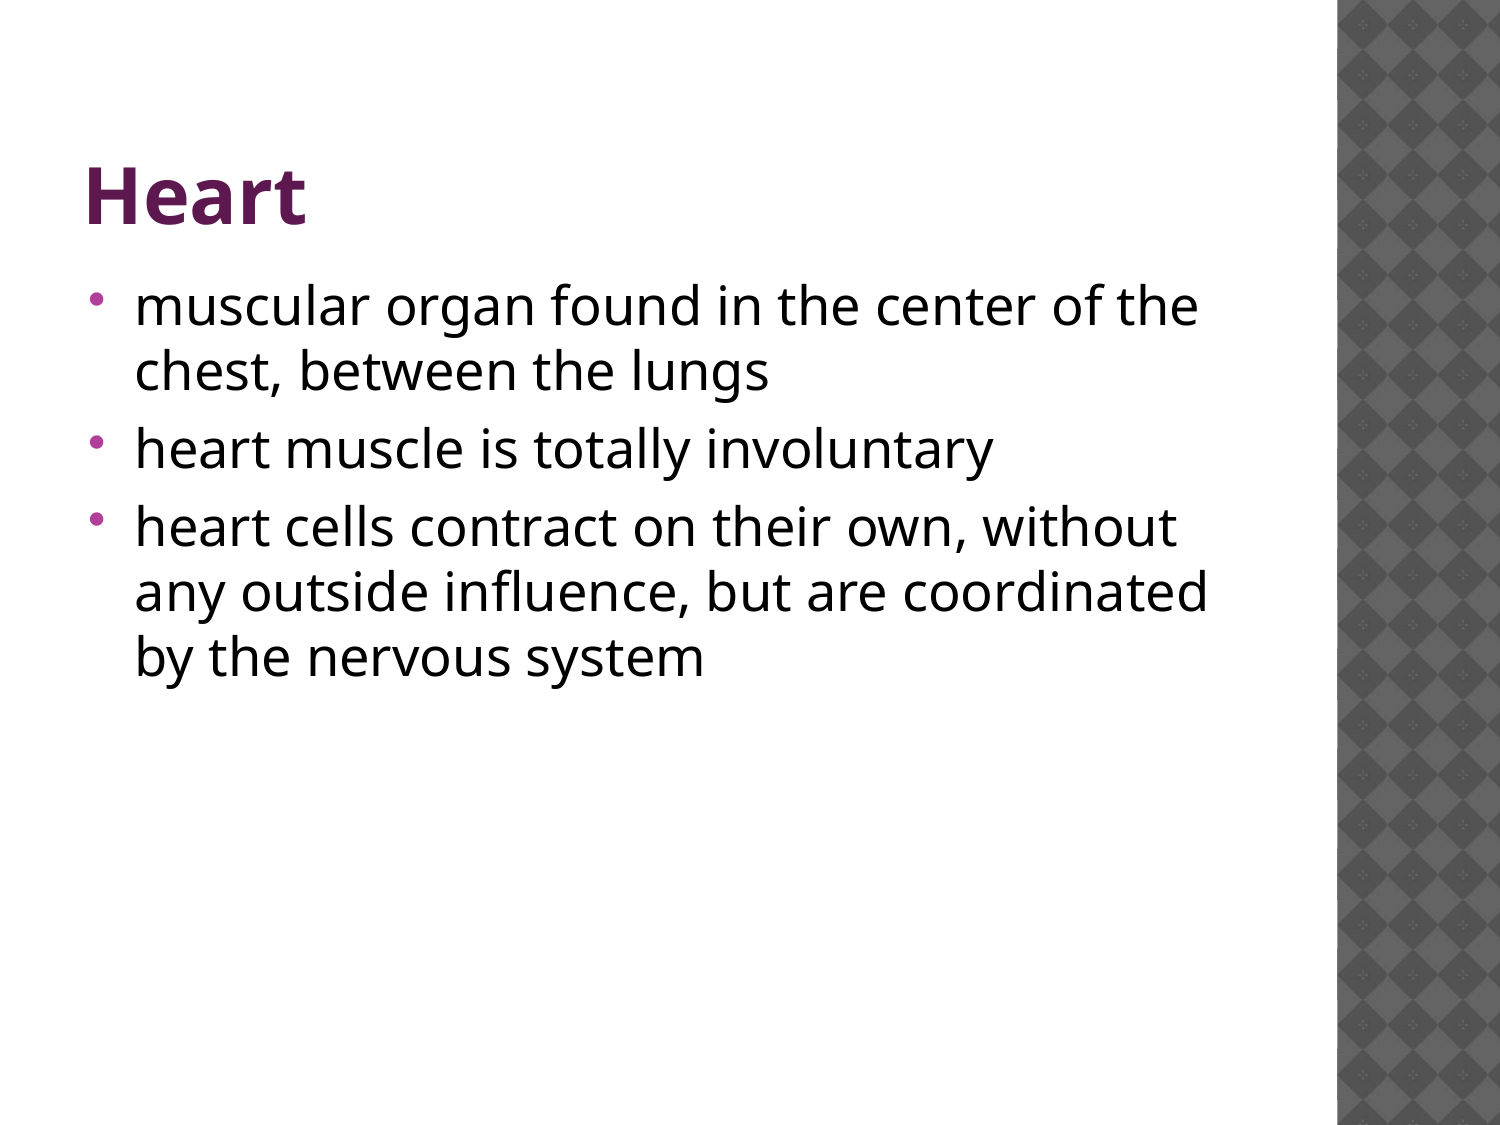

# Heart
muscular organ found in the center of the chest, between the lungs
heart muscle is totally involuntary
heart cells contract on their own, without any outside influence, but are coordinated by the nervous system